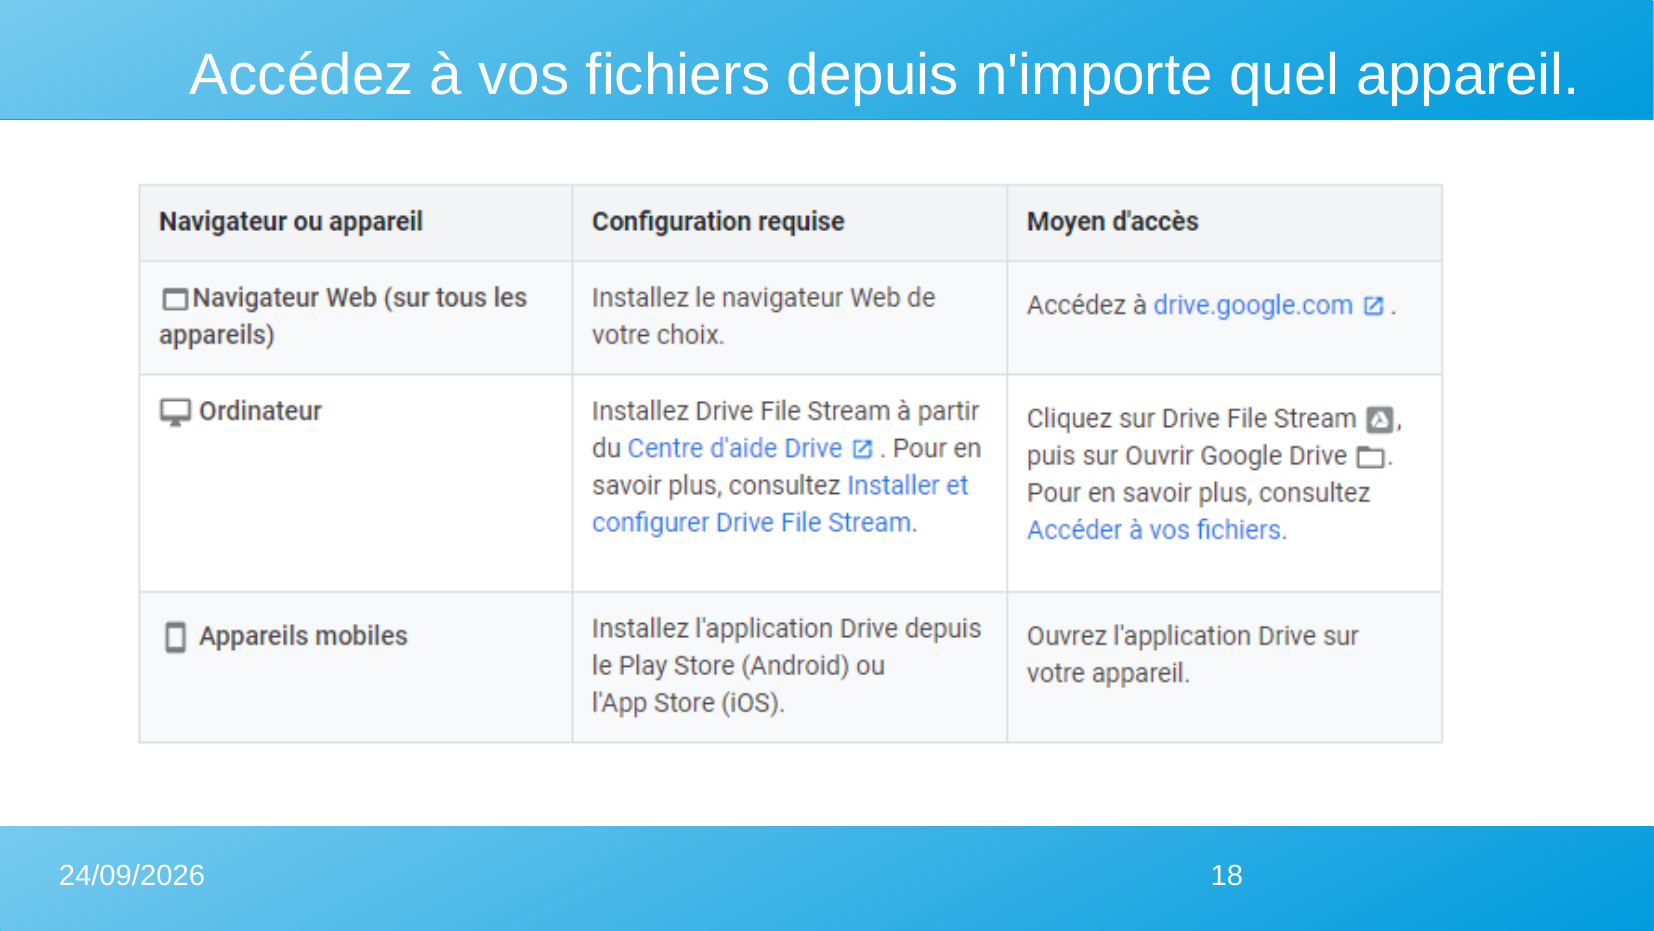

# Accédez à vos fichiers depuis n'importe quel appareil.